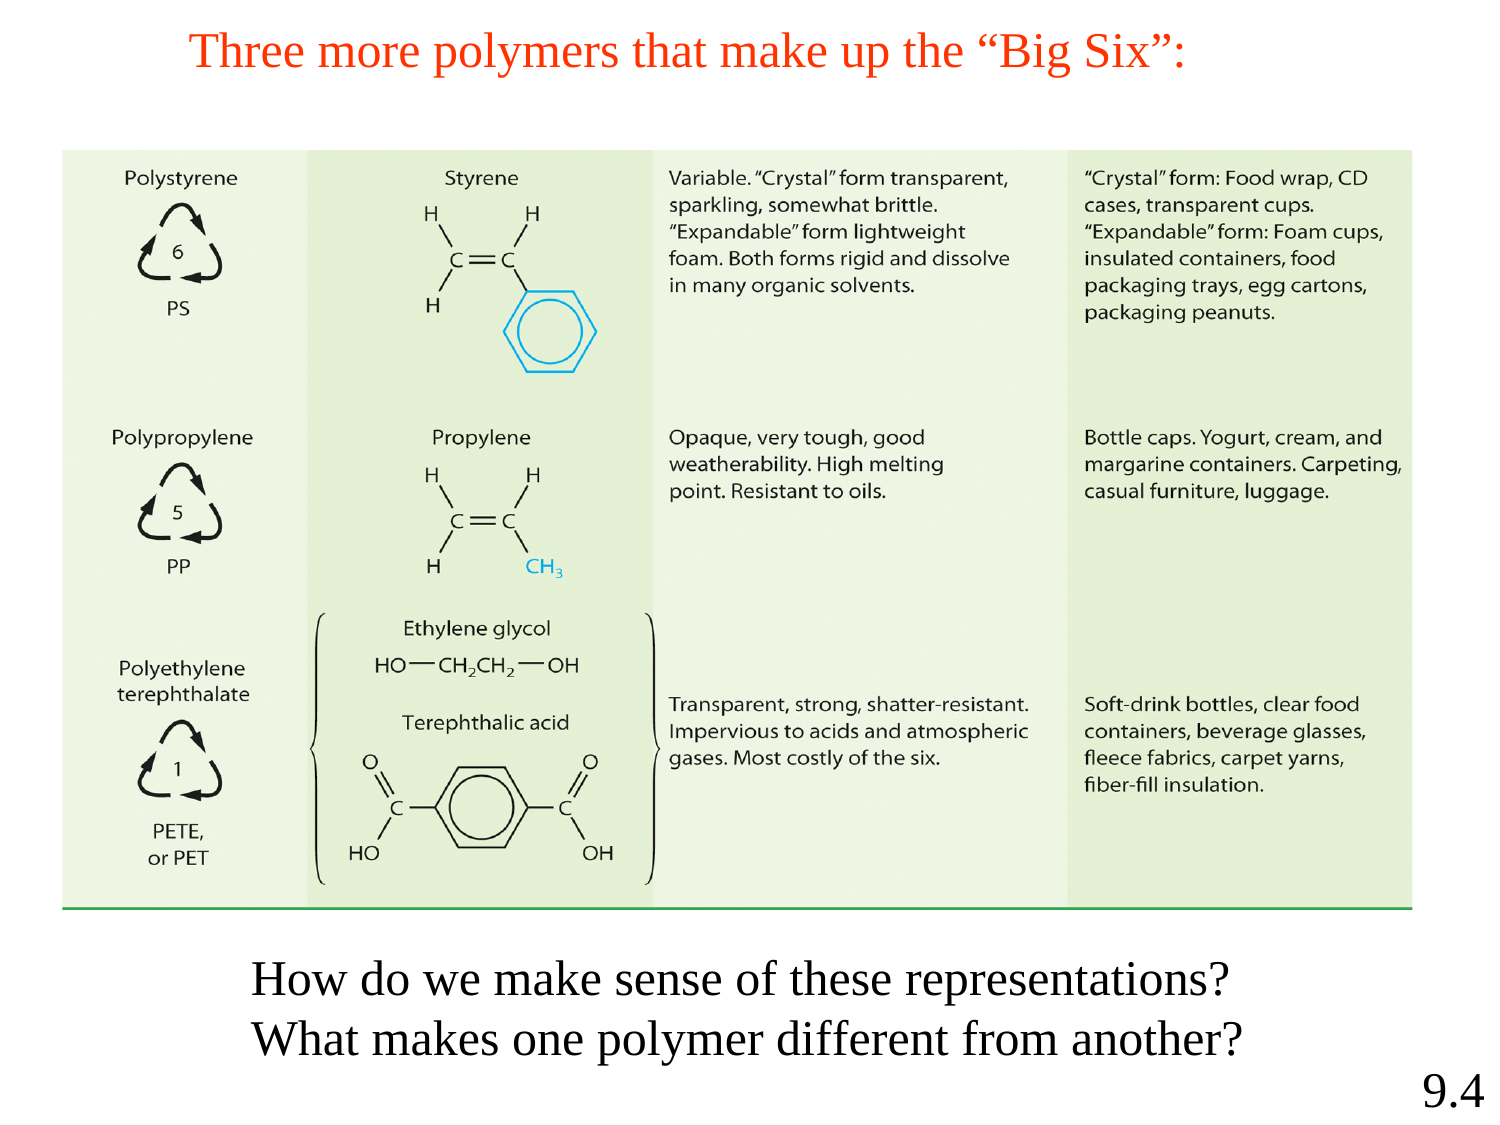

Three more polymers that make up the “Big Six”:
How do we make sense of these representations?
What makes one polymer different from another?
9.4